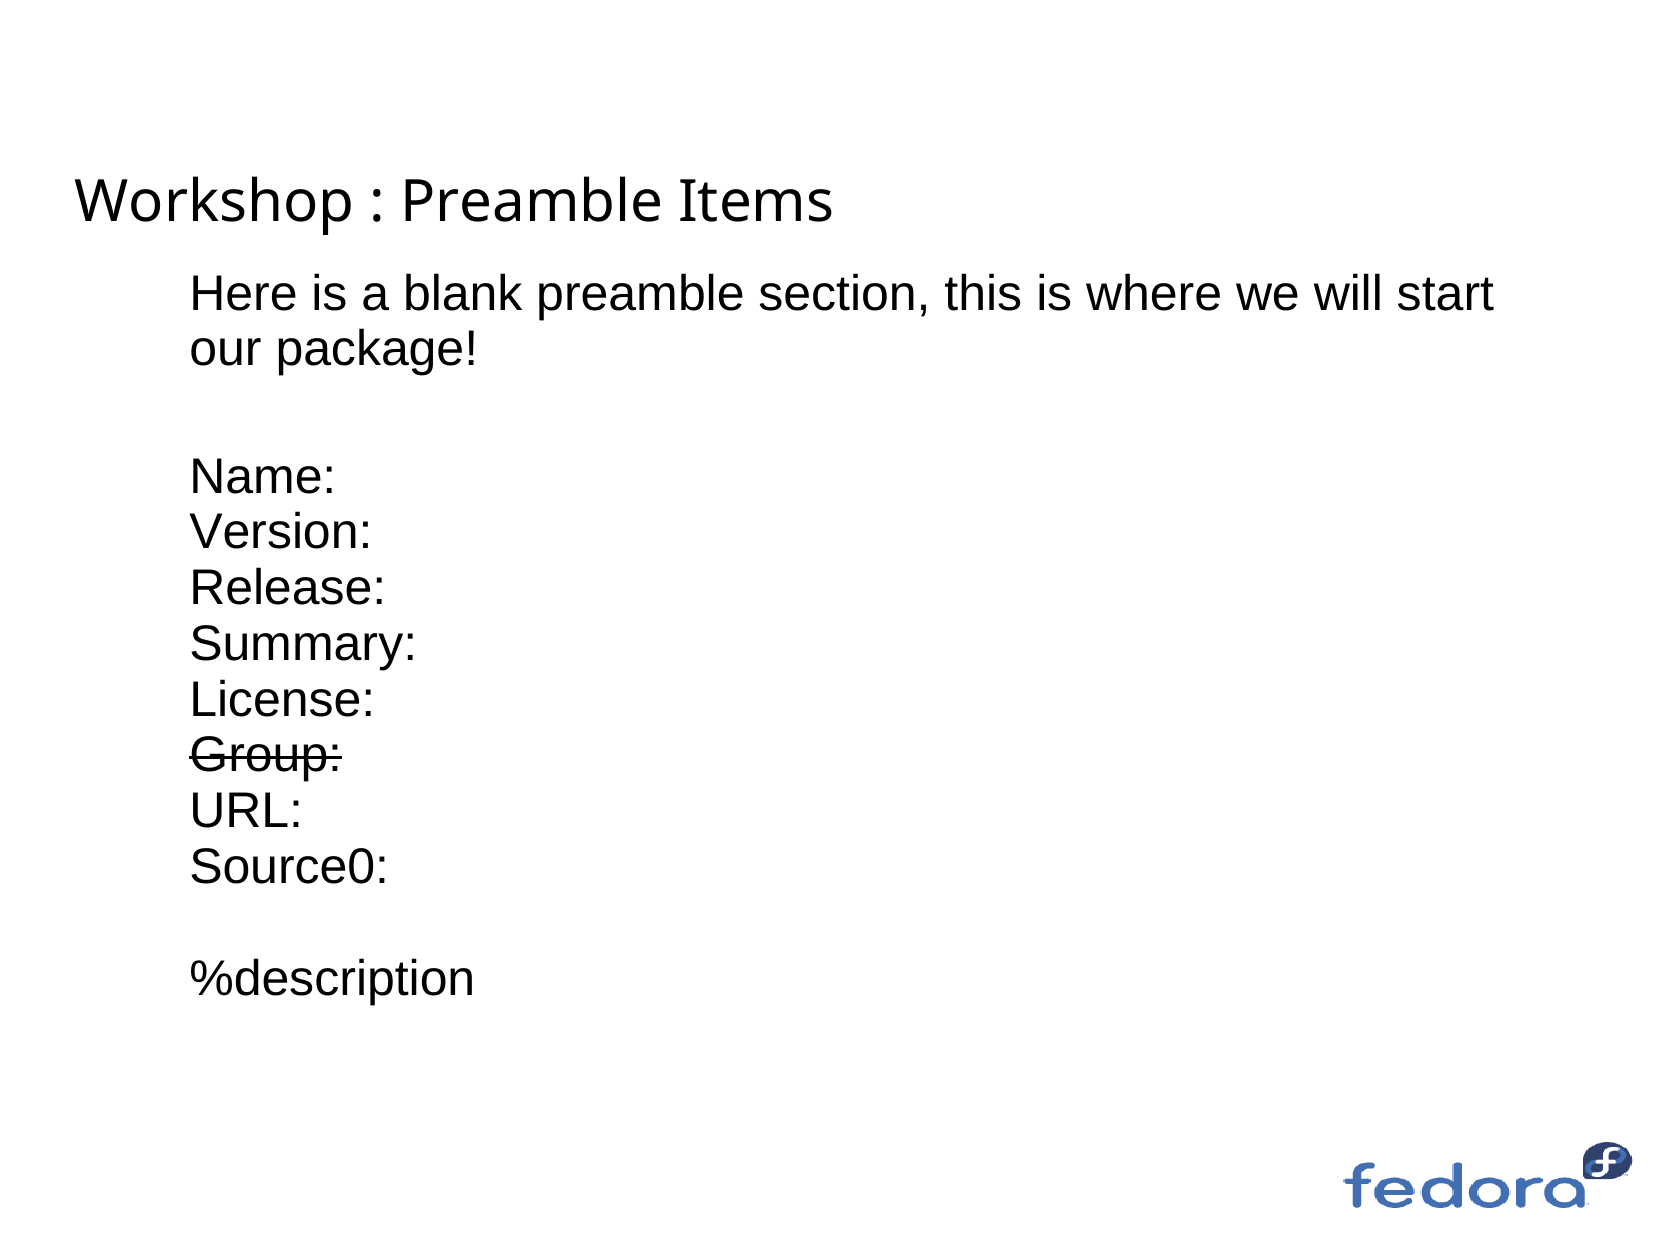

# Workshop : Preamble Items
Here is a blank preamble section, this is where we will start our package!
Name:
Version:
Release:
Summary:
License:
Group:
URL:
Source0:
%description